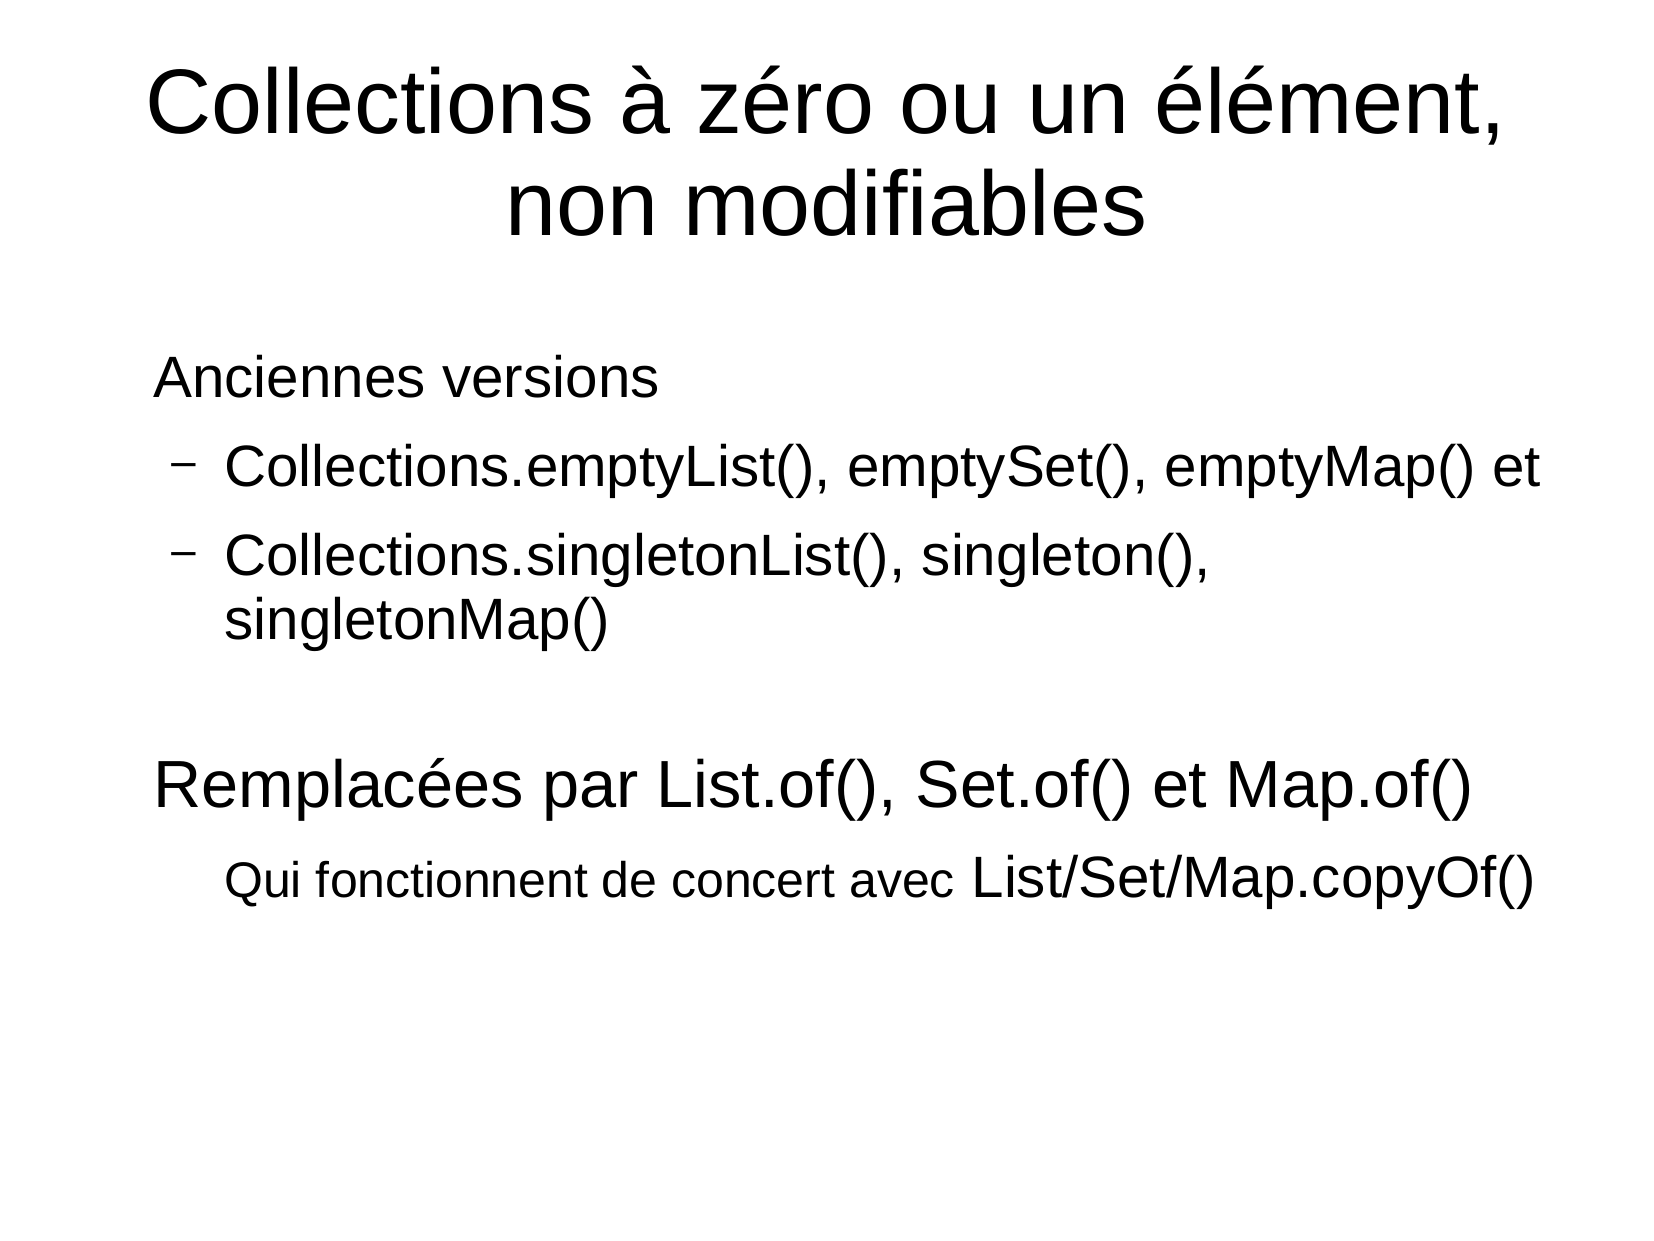

# Collections à zéro ou un élément, non modifiables
Anciennes versions
Collections.emptyList(), emptySet(), emptyMap() et
Collections.singletonList(), singleton(), singletonMap()
Remplacées par List.of(), Set.of() et Map.of()
Qui fonctionnent de concert avec List/Set/Map.copyOf()